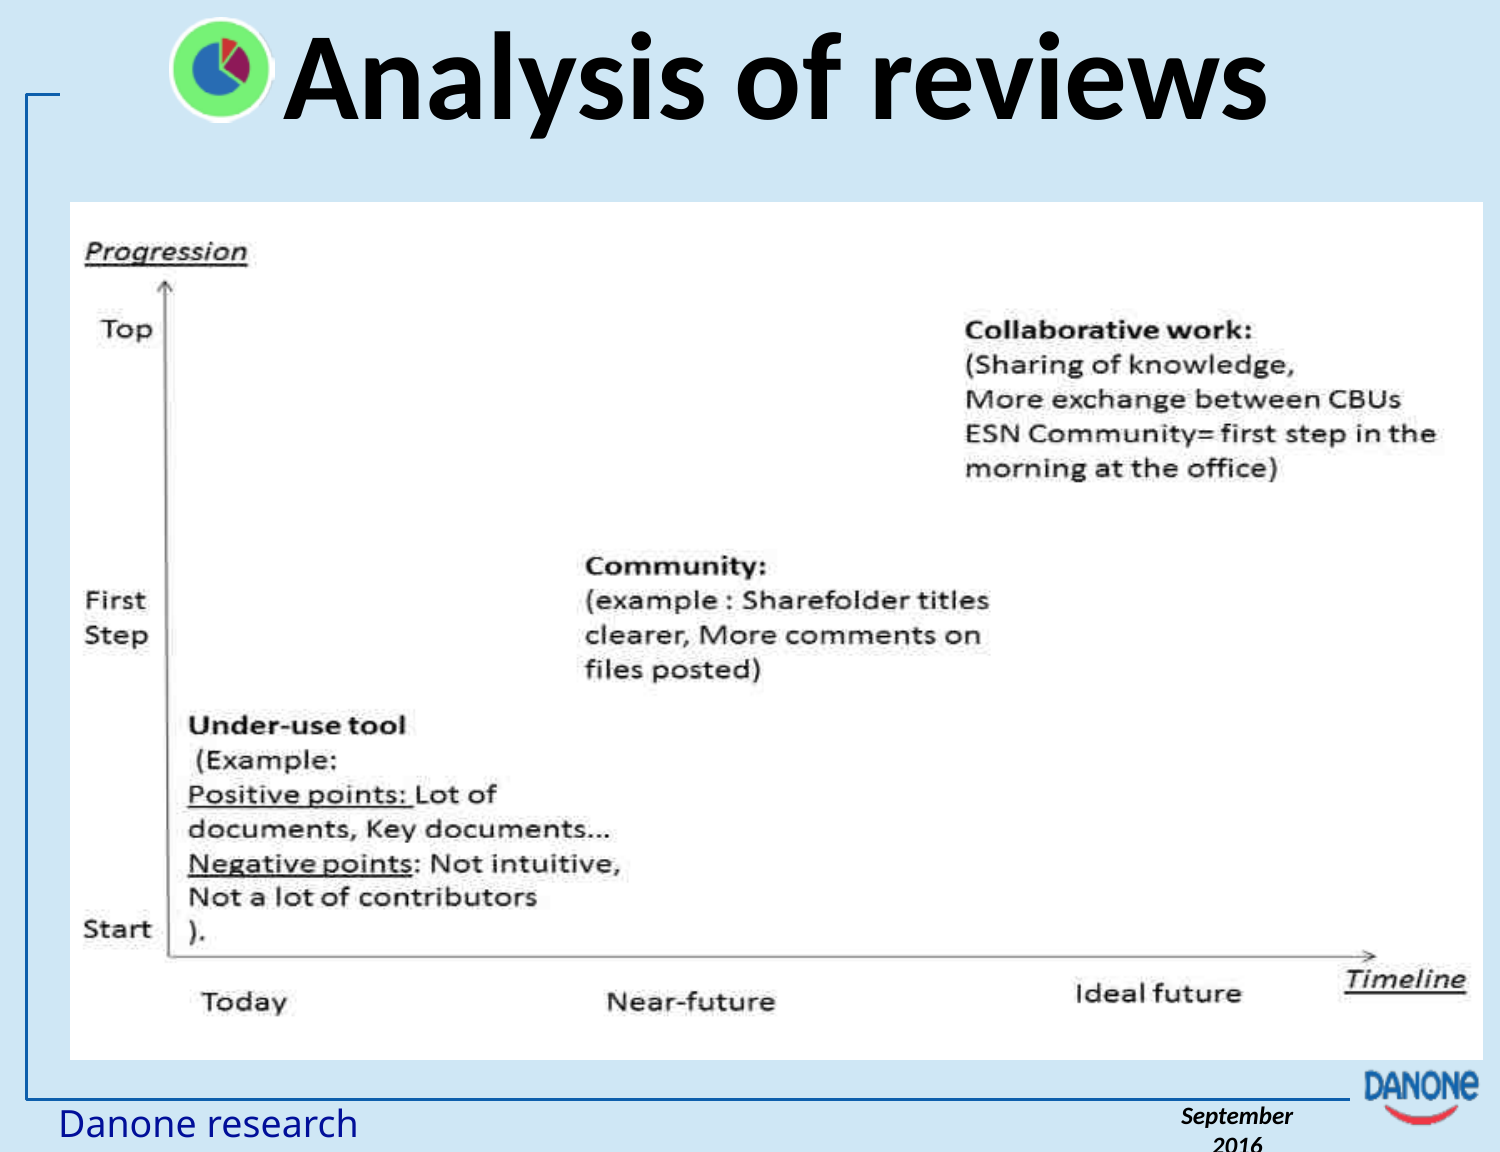

Analysis of reviews
Danone research
September 2016